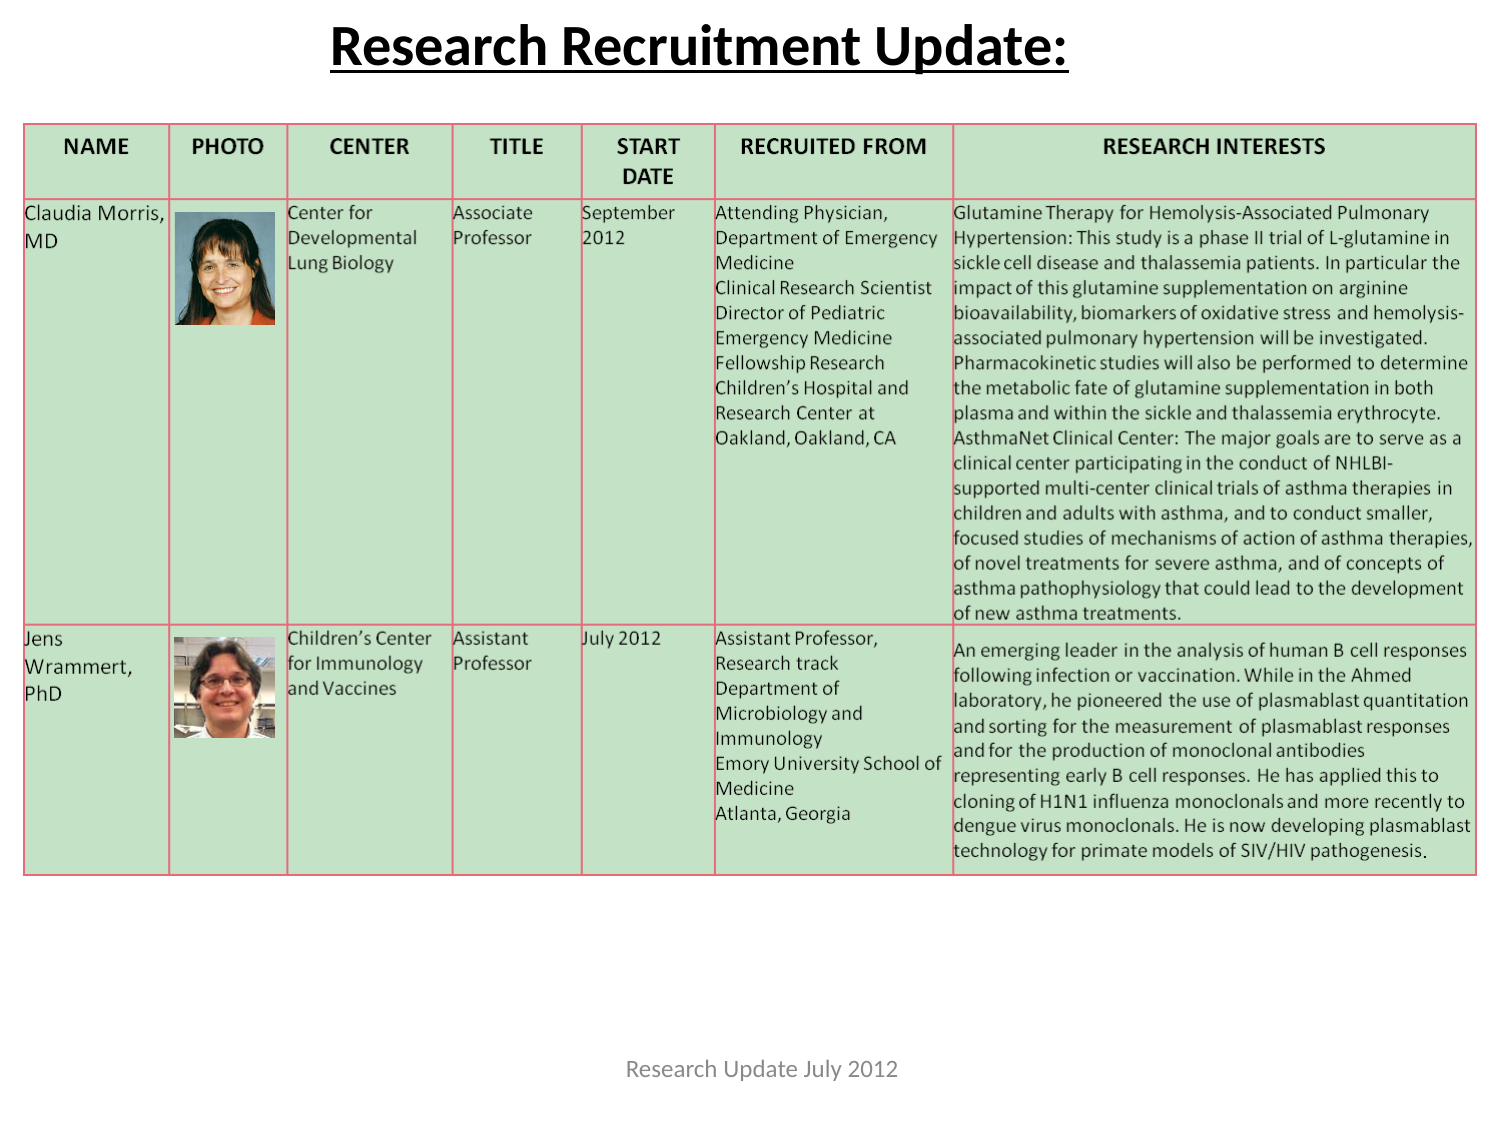

Research Recruitment Update:
Research Update July 2012